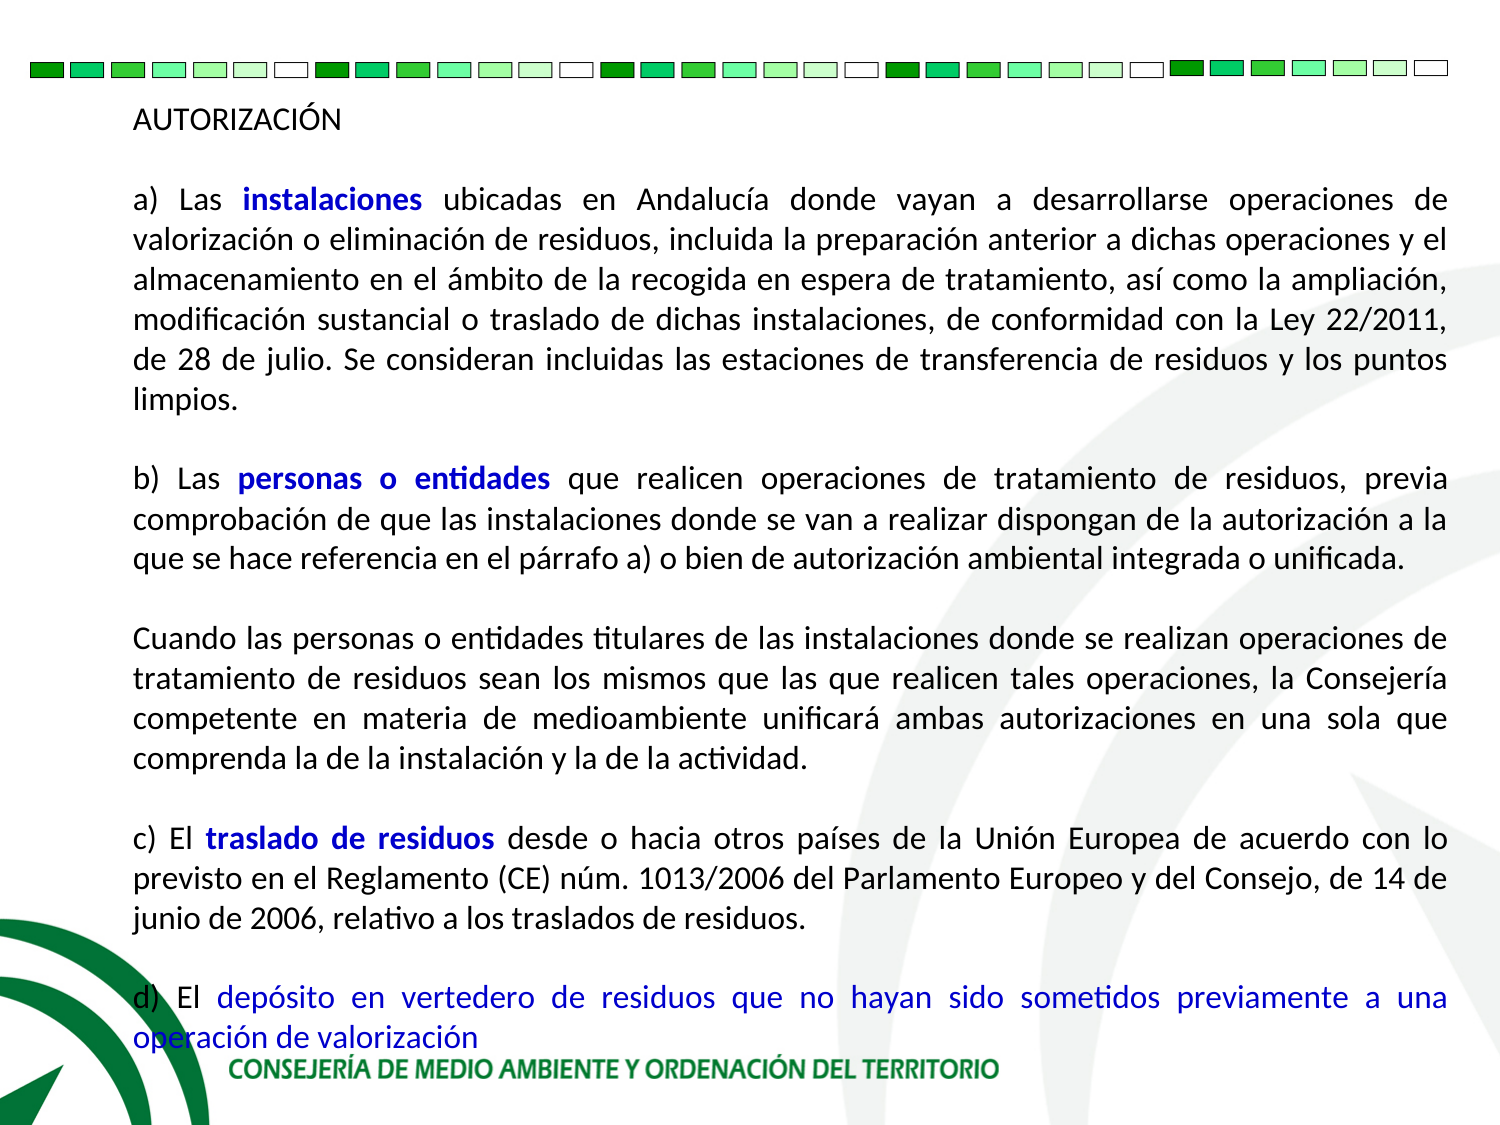

AUTORIZACIÓN
a) Las instalaciones ubicadas en Andalucía donde vayan a desarrollarse operaciones de valorización o eliminación de residuos, incluida la preparación anterior a dichas operaciones y el almacenamiento en el ámbito de la recogida en espera de tratamiento, así como la ampliación, modificación sustancial o traslado de dichas instalaciones, de conformidad con la Ley 22/2011, de 28 de julio. Se consideran incluidas las estaciones de transferencia de residuos y los puntos limpios.
b) Las personas o entidades que realicen operaciones de tratamiento de residuos, previa comprobación de que las instalaciones donde se van a realizar dispongan de la autorización a la que se hace referencia en el párrafo a) o bien de autorización ambiental integrada o unificada.
Cuando las personas o entidades titulares de las instalaciones donde se realizan operaciones de tratamiento de residuos sean los mismos que las que realicen tales operaciones, la Consejería competente en materia de medioambiente unificará ambas autorizaciones en una sola que comprenda la de la instalación y la de la actividad.
c) El traslado de residuos desde o hacia otros países de la Unión Europea de acuerdo con lo previsto en el Reglamento (CE) núm. 1013/2006 del Parlamento Europeo y del Consejo, de 14 de junio de 2006, relativo a los traslados de residuos.
d) El depósito en vertedero de residuos que no hayan sido sometidos previamente a una operación de valorización